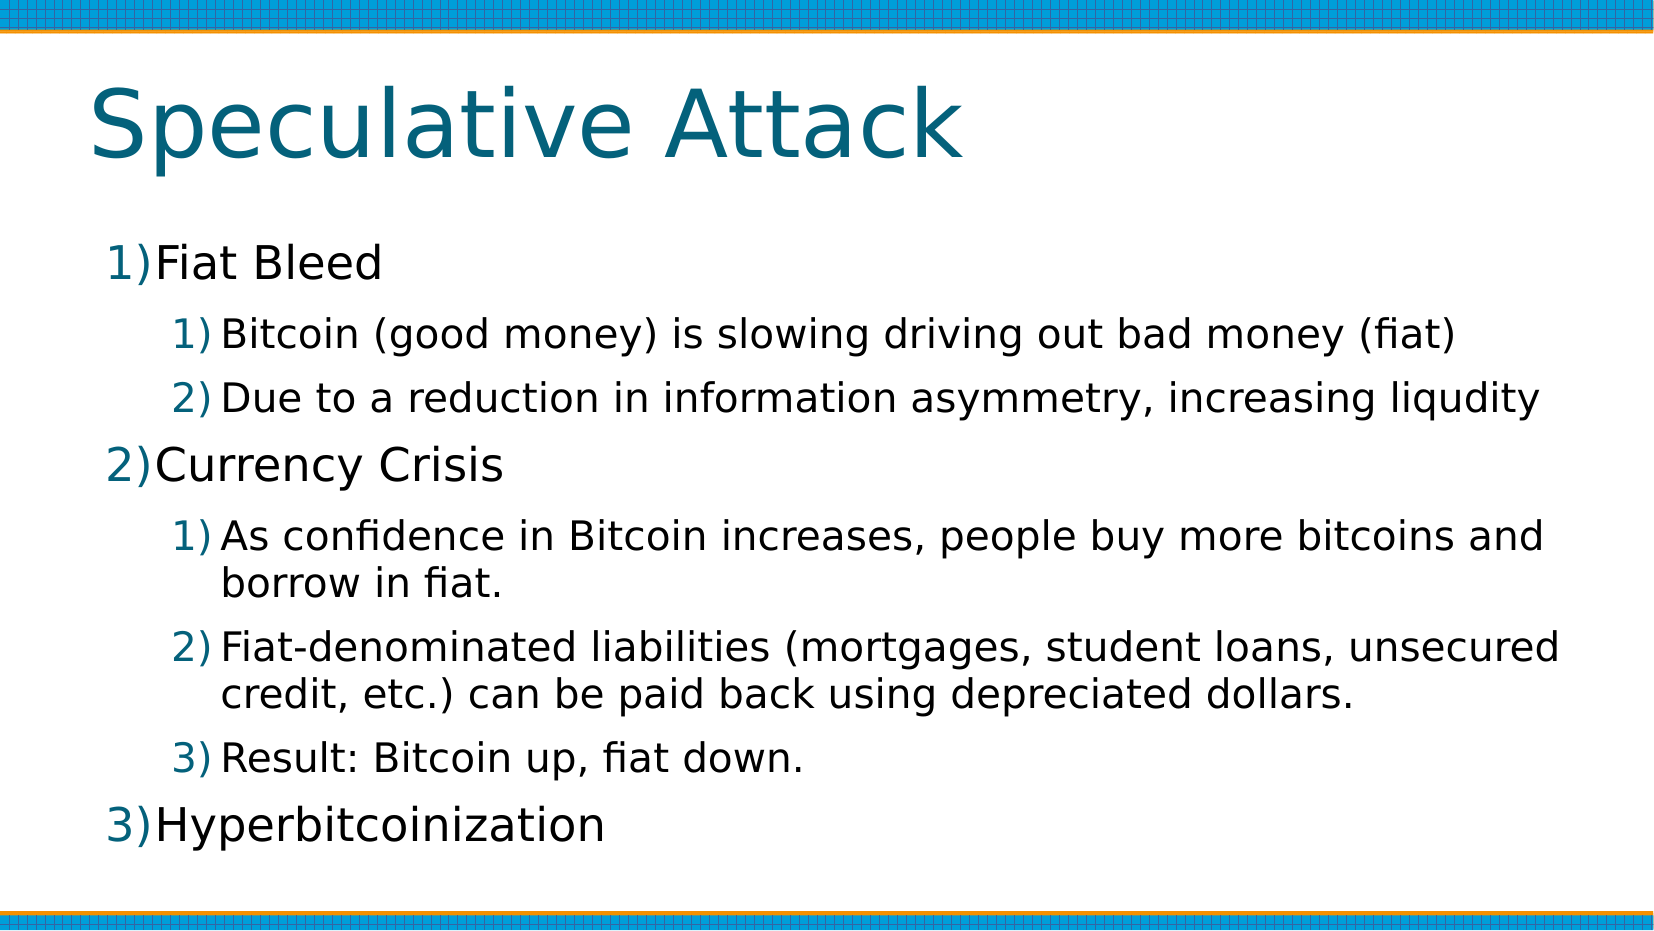

# Speculative Attack
Fiat Bleed
Bitcoin (good money) is slowing driving out bad money (fiat)
Due to a reduction in information asymmetry, increasing liqudity
Currency Crisis
As confidence in Bitcoin increases, people buy more bitcoins and borrow in fiat.
Fiat-denominated liabilities (mortgages, student loans, unsecured credit, etc.) can be paid back using depreciated dollars.
Result: Bitcoin up, fiat down.
Hyperbitcoinization